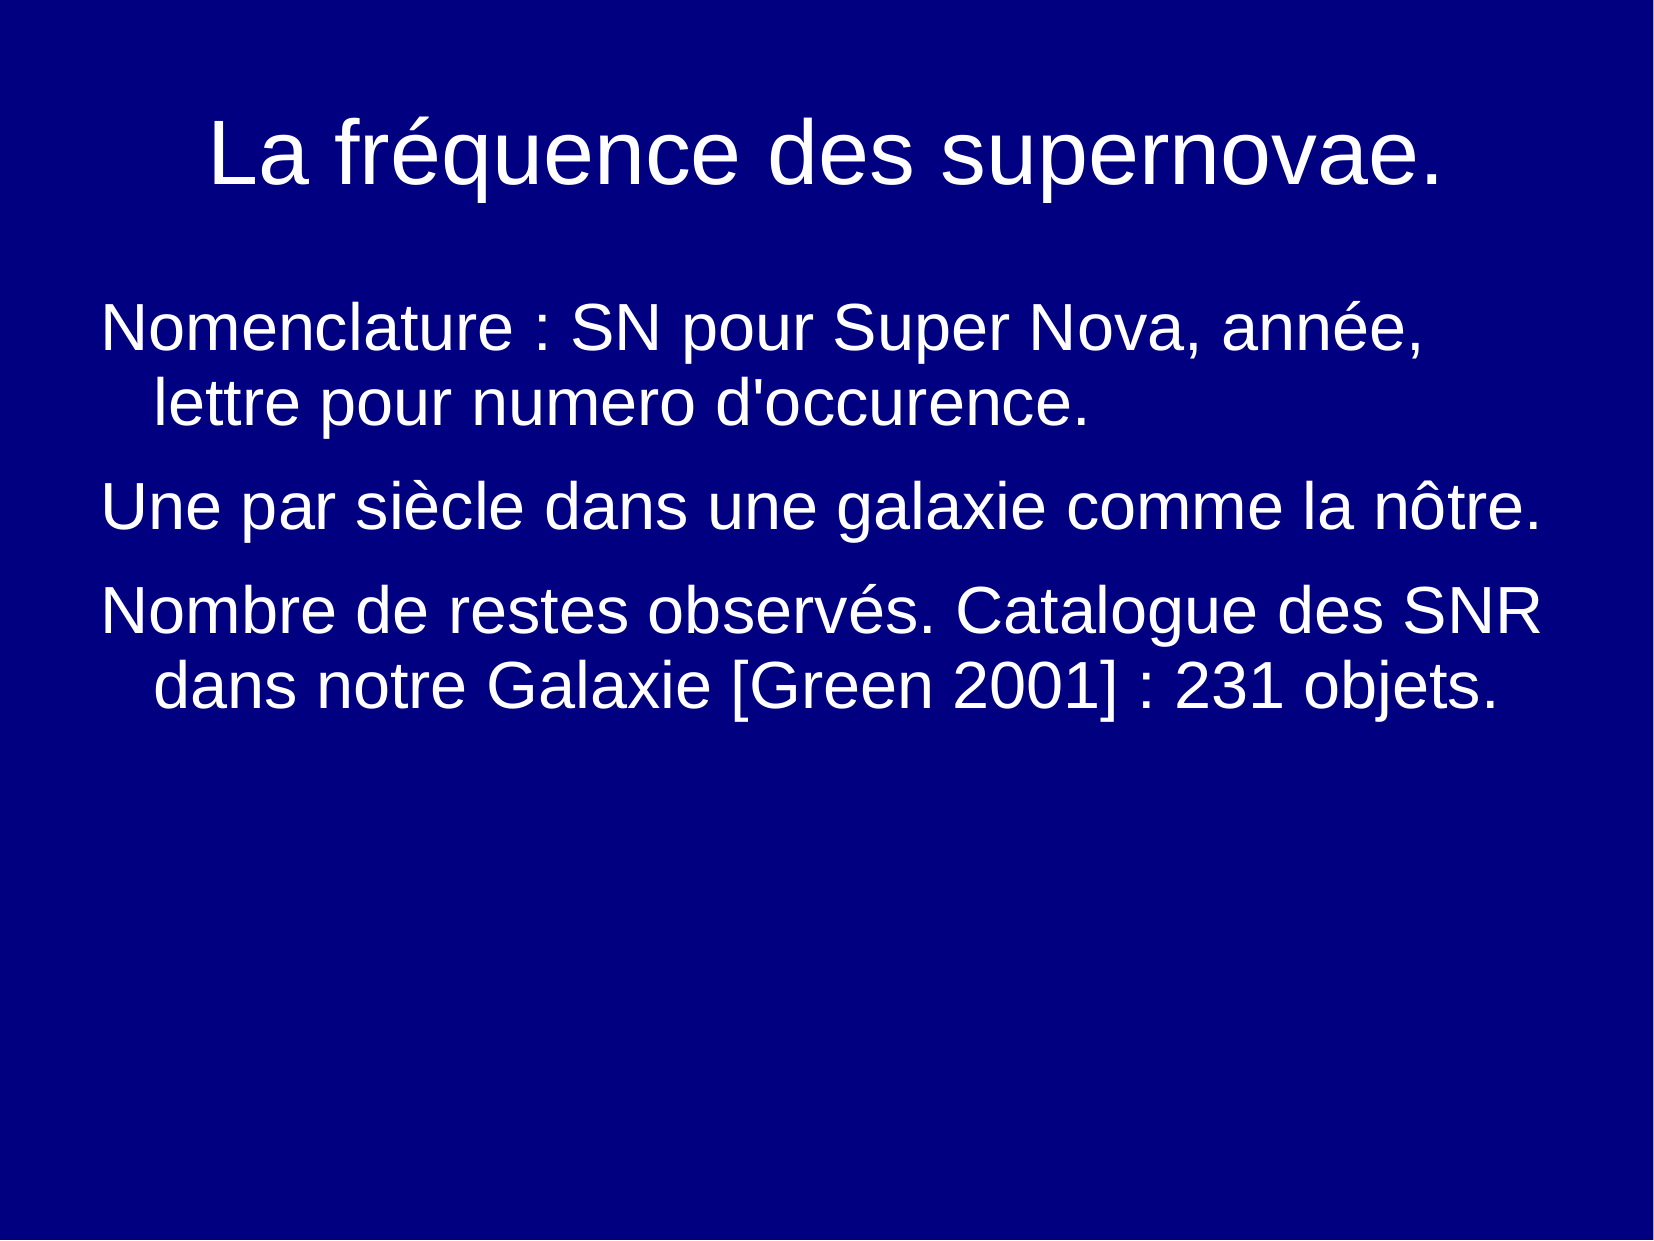

# La fréquence des supernovae.
Nomenclature : SN pour Super Nova, année, lettre pour numero d'occurence.
Une par siècle dans une galaxie comme la nôtre.
Nombre de restes observés. Catalogue des SNR dans notre Galaxie [Green 2001] : 231 objets.